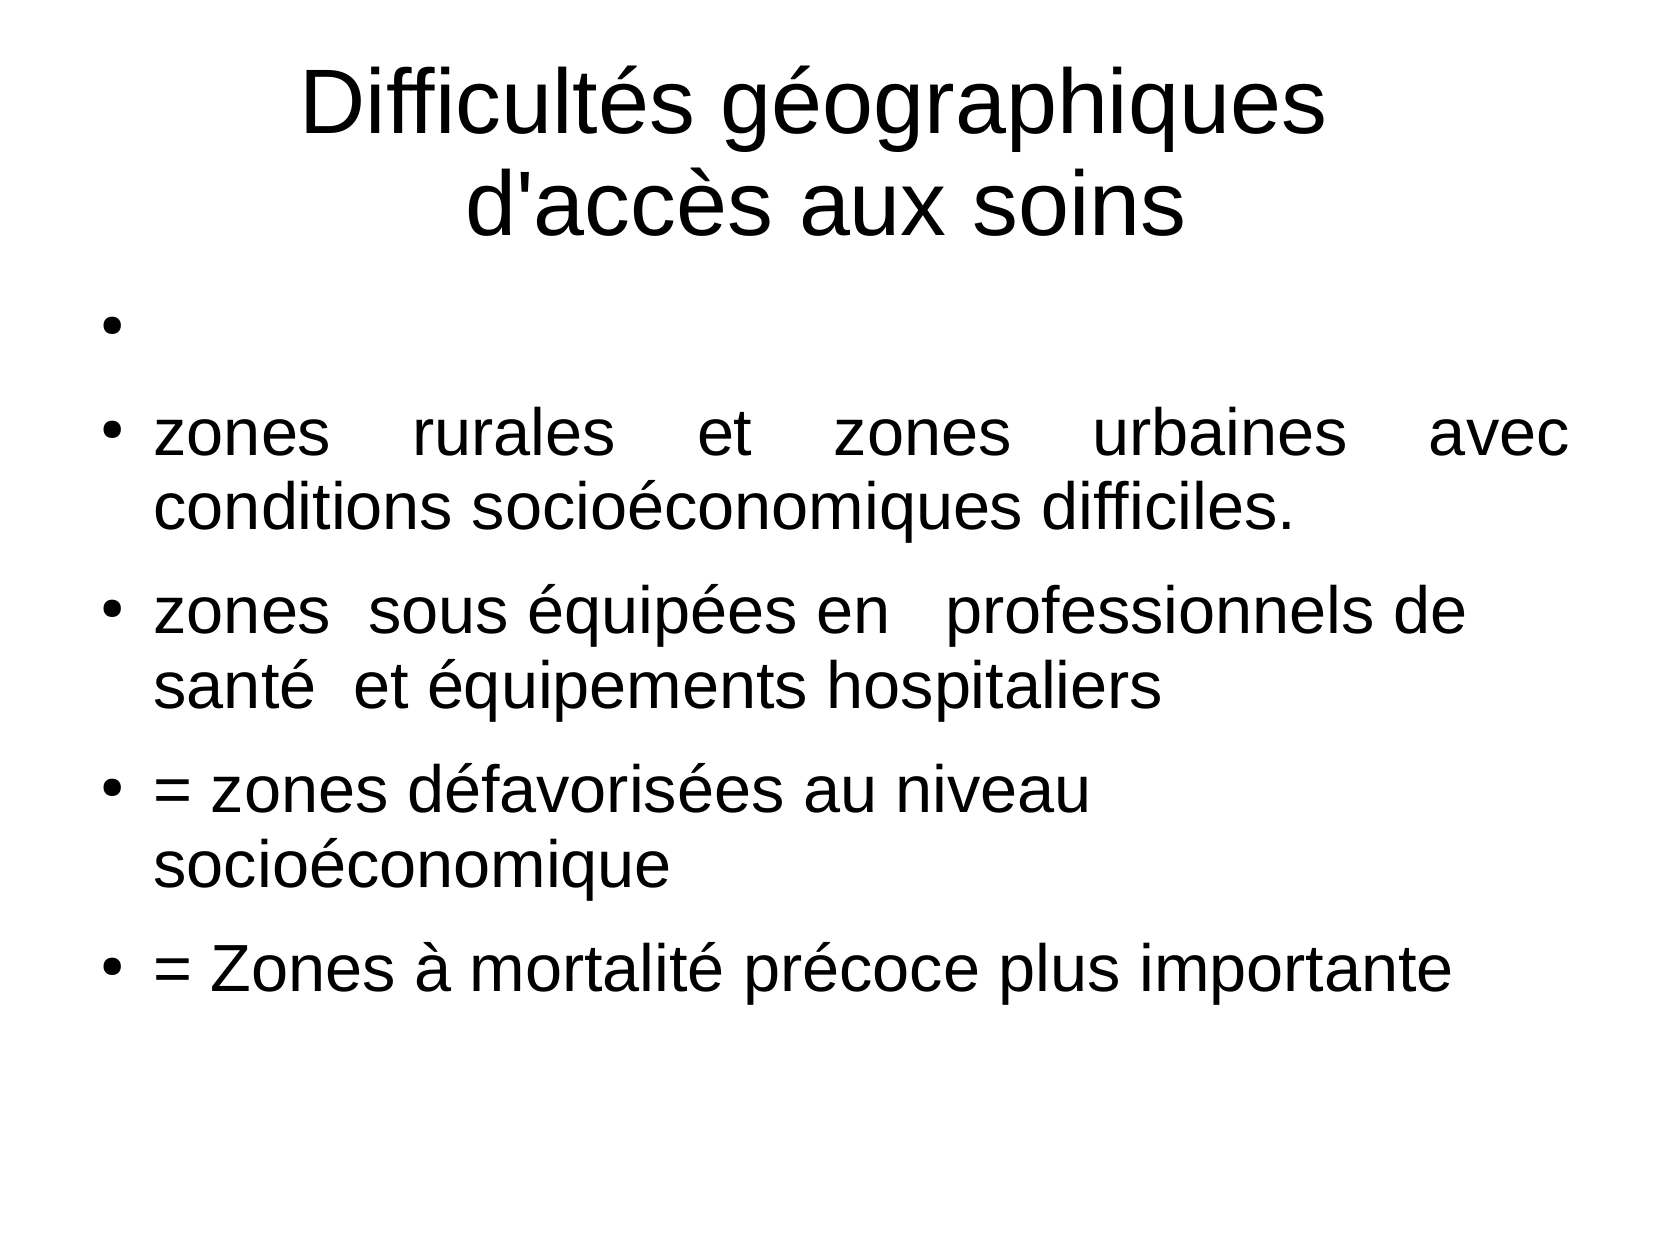

# Difficultés géographiques d'accès aux soins
zones rurales et zones urbaines avec conditions socioéconomiques difficiles.
zones sous équipées en professionnels de santé et équipements hospitaliers
= zones défavorisées au niveau socioéconomique
= Zones à mortalité précoce plus importante